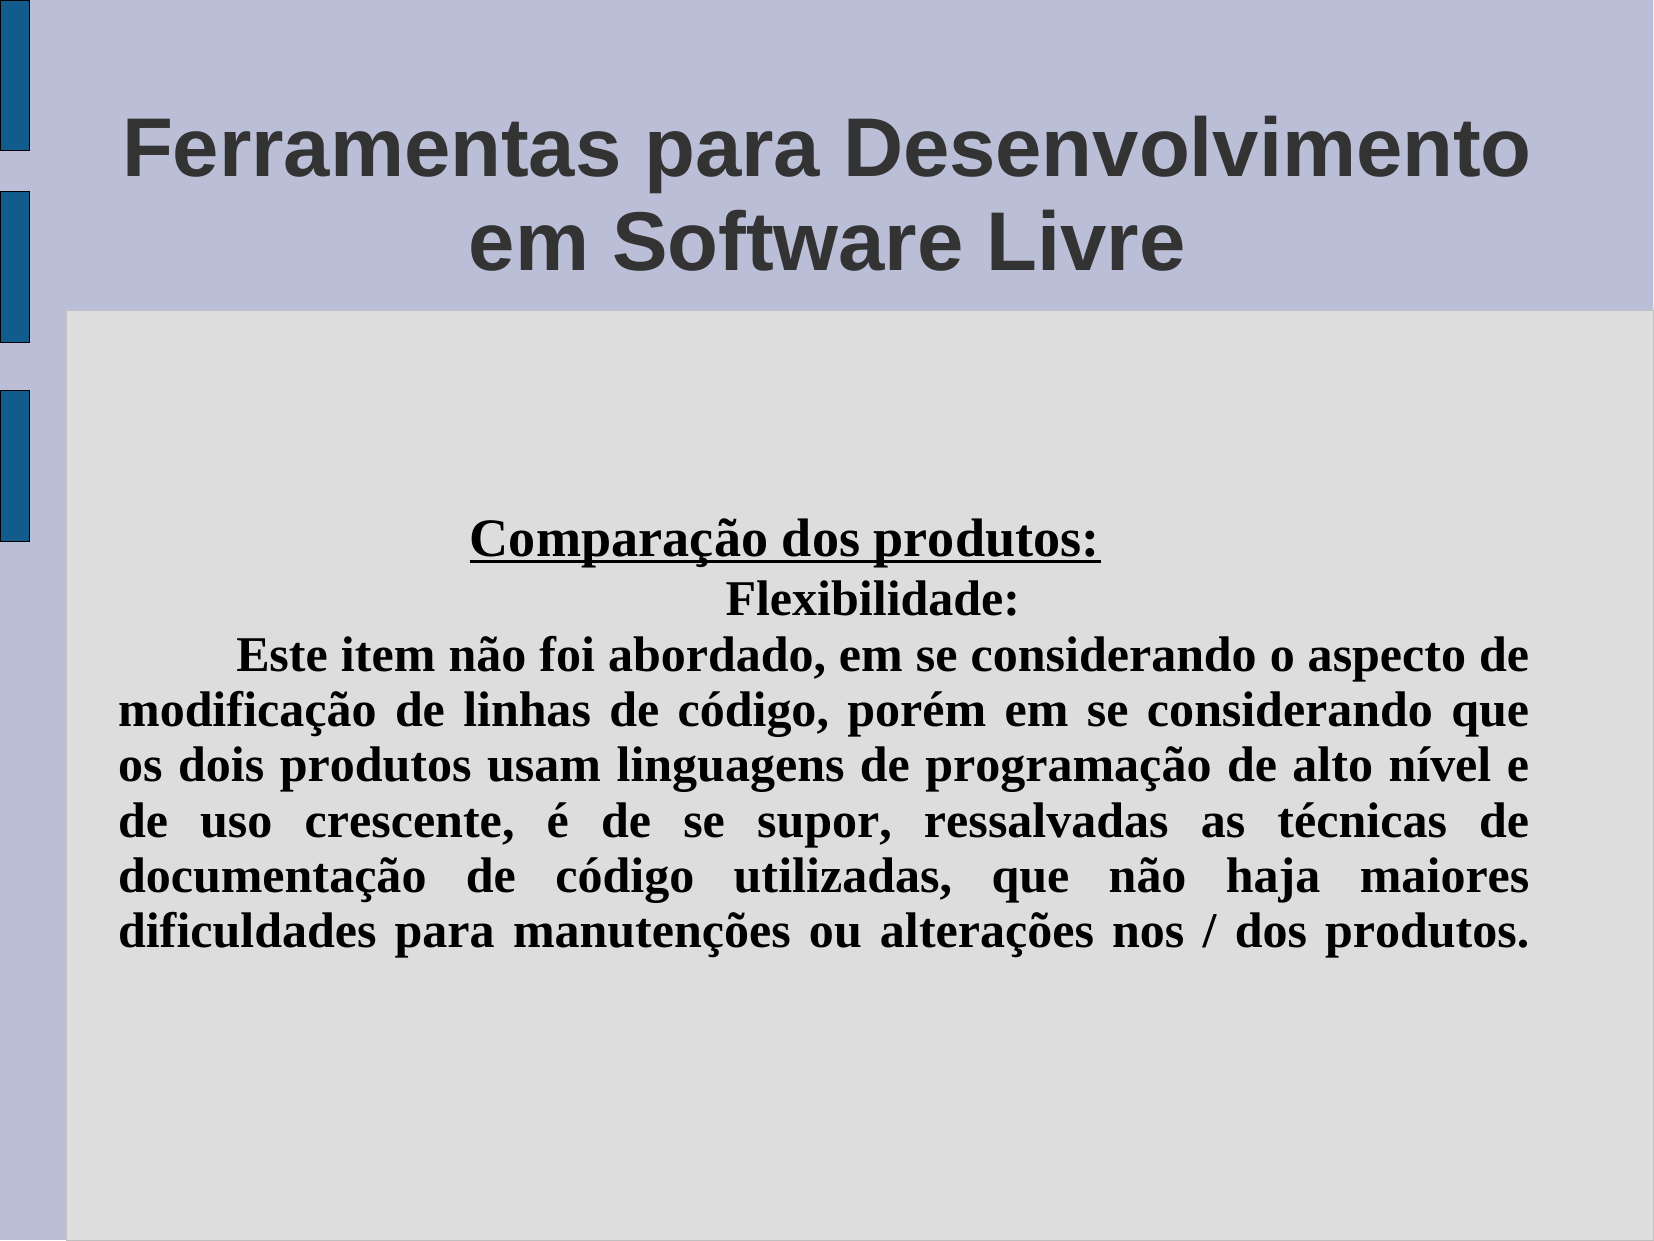

# Ferramentas para Desenvolvimento em Software Livre
Comparação dos produtos:
 Flexibilidade:
	Este item não foi abordado, em se considerando o aspecto de modificação de linhas de código, porém em se considerando que os dois produtos usam linguagens de programação de alto nível e de uso crescente, é de se supor, ressalvadas as técnicas de documentação de código utilizadas, que não haja maiores dificuldades para manutenções ou alterações nos / dos produtos.